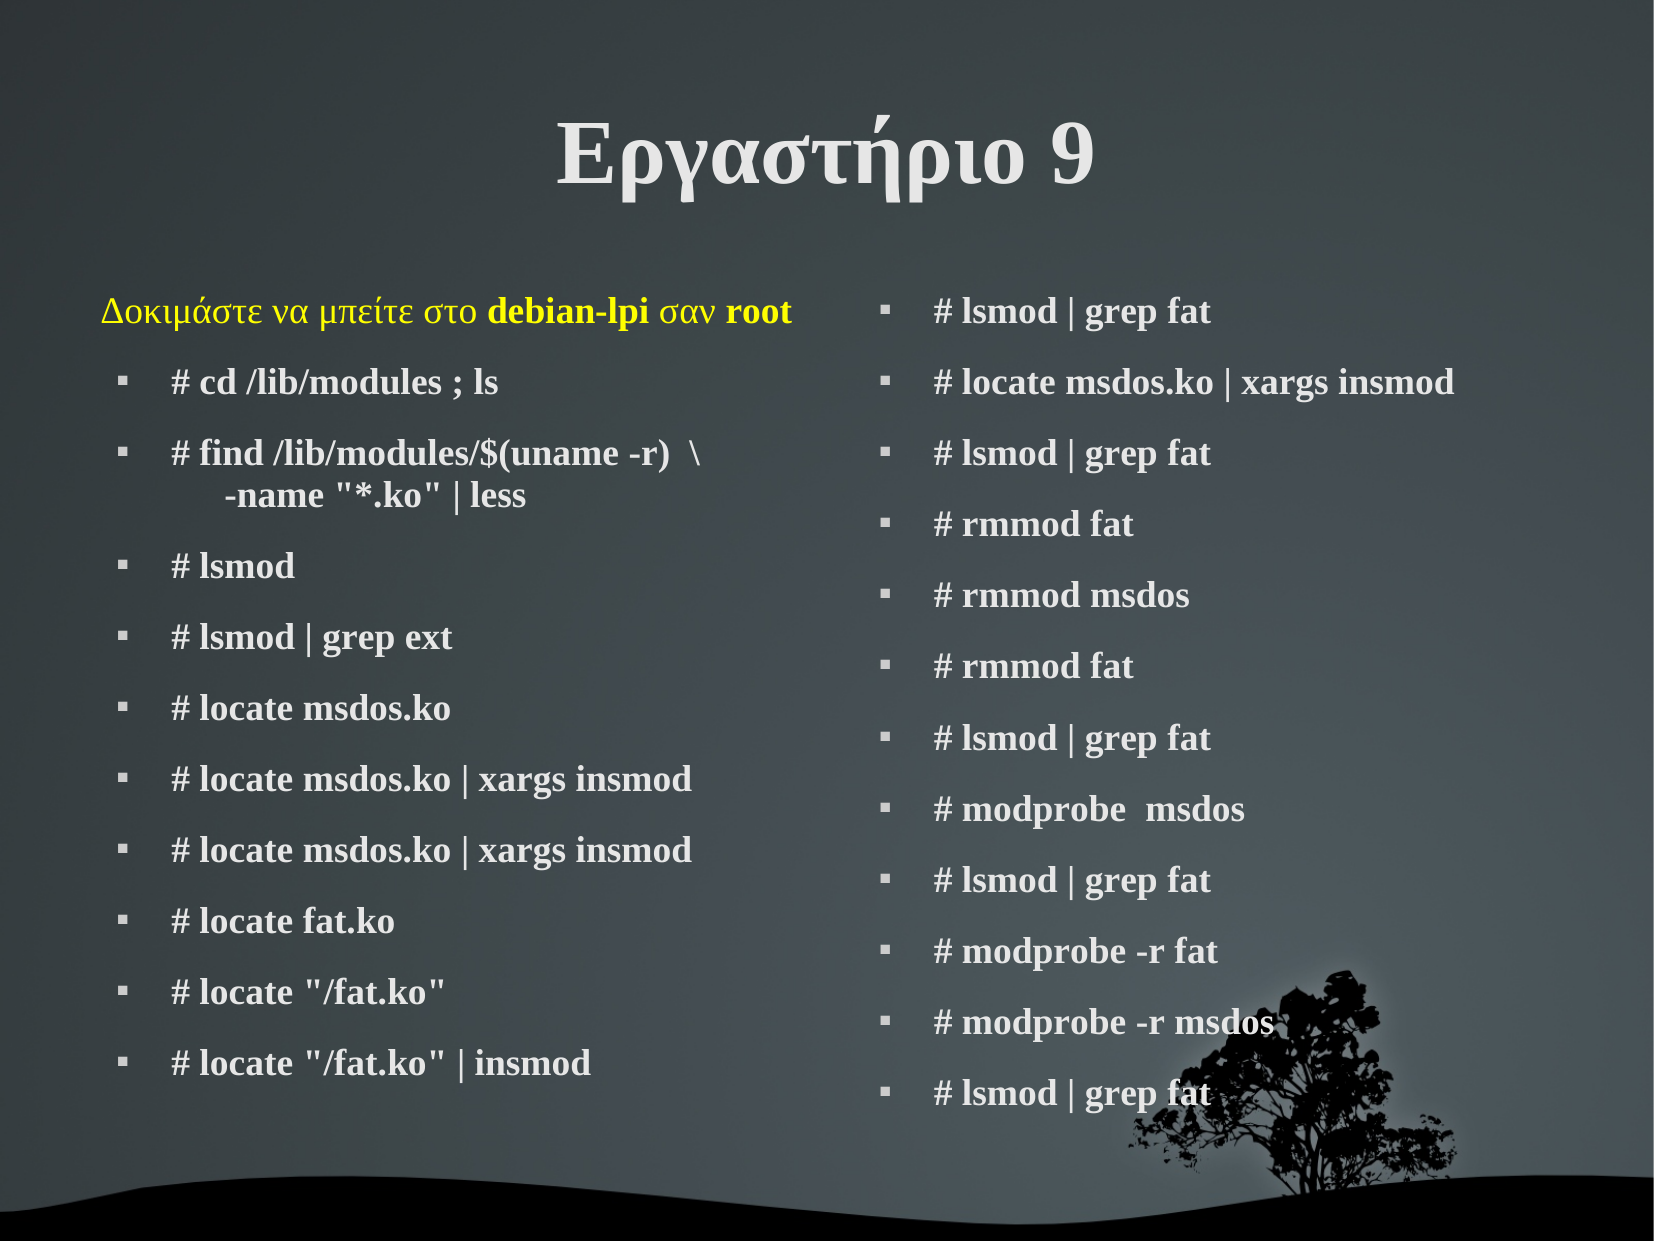

Εργαστήριο 9
# Δοκιμάστε να μπείτε στο debian-lpi σαν root
# cd /lib/modules ; ls
# find /lib/modules/$(uname -r) \ -name "*.ko" | less
# lsmod
# lsmod | grep ext
# locate msdos.ko
# locate msdos.ko | xargs insmod
# locate msdos.ko | xargs insmod
# locate fat.ko
# locate "/fat.ko"
# locate "/fat.ko" | insmod
# lsmod | grep fat
# locate msdos.ko | xargs insmod
# lsmod | grep fat
# rmmod fat
# rmmod msdos
# rmmod fat
# lsmod | grep fat
# modprobe msdos
# lsmod | grep fat
# modprobe -r fat
# modprobe -r msdos
# lsmod | grep fat